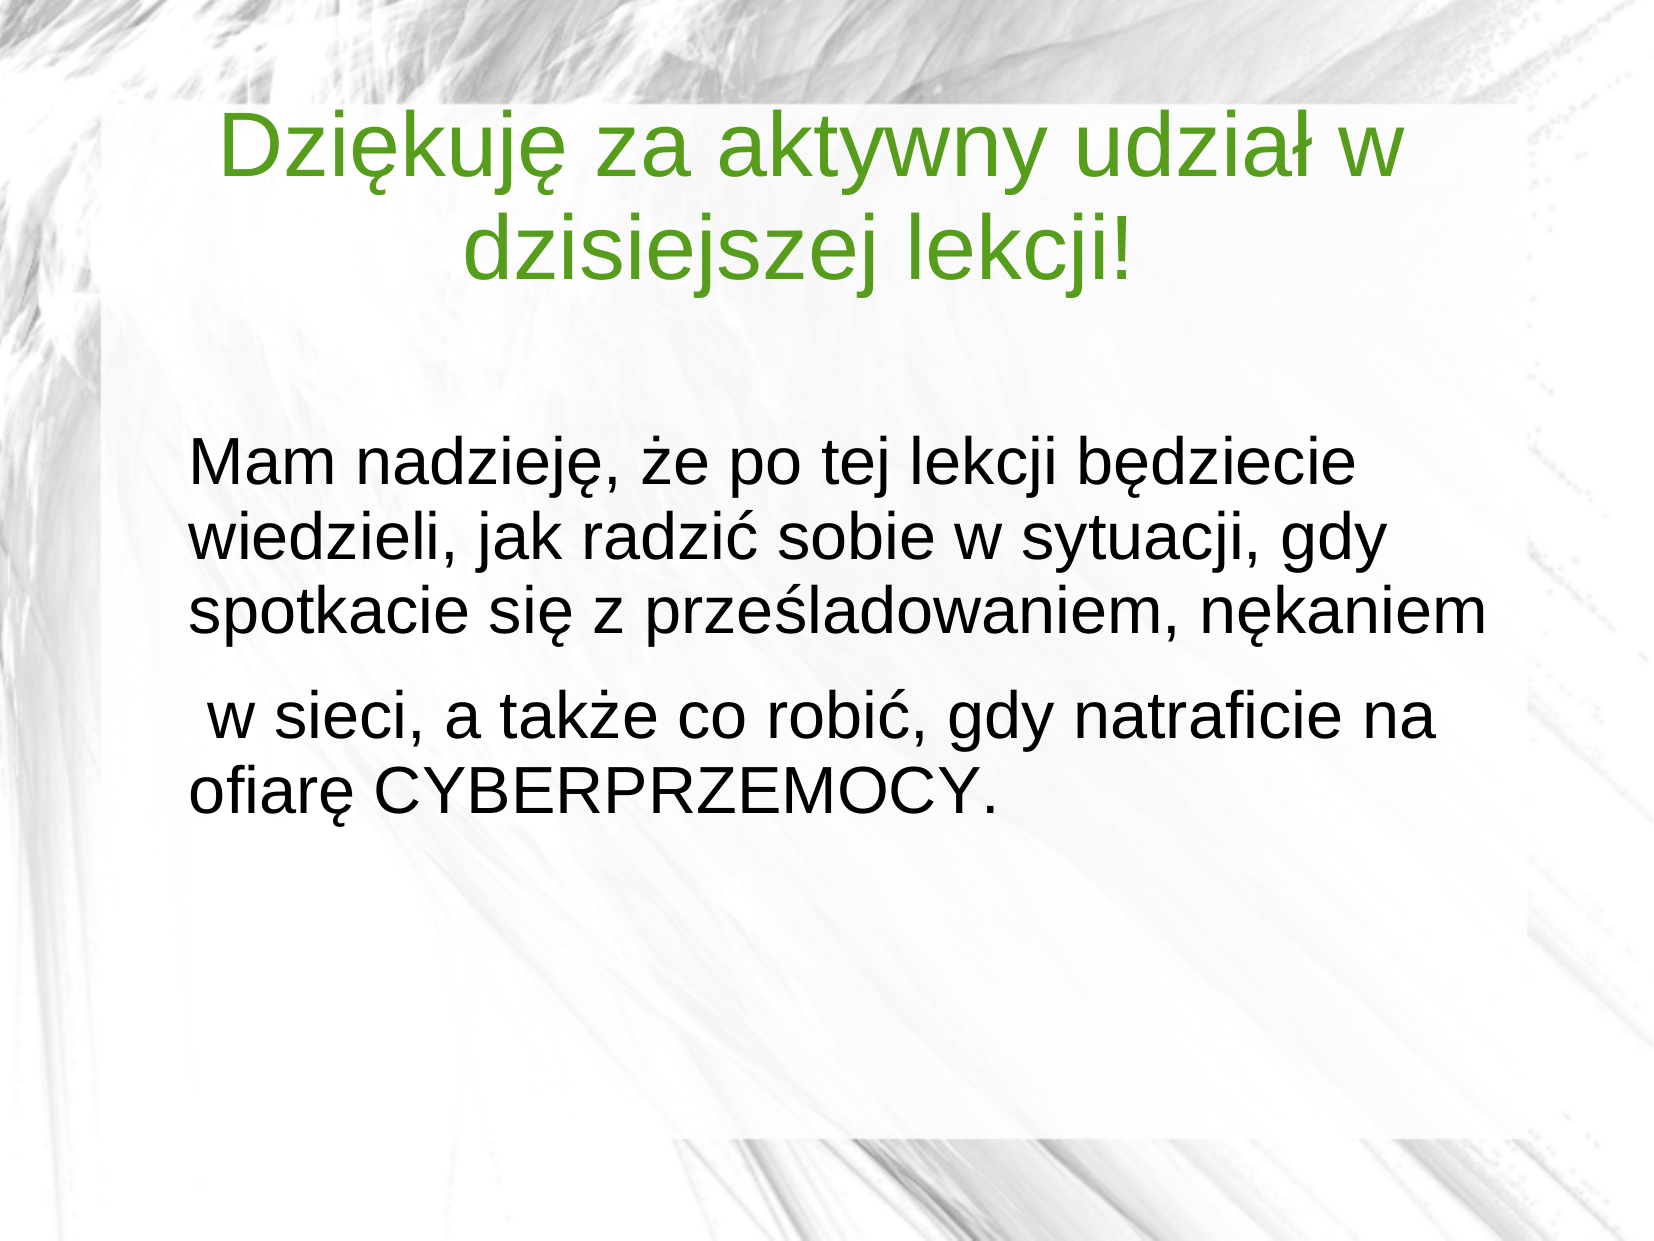

# Dziękuję za aktywny udział w dzisiejszej lekcji!
Mam nadzieję, że po tej lekcji będziecie wiedzieli, jak radzić sobie w sytuacji, gdy spotkacie się z prześladowaniem, nękaniem
 w sieci, a także co robić, gdy natraficie na ofiarę CYBERPRZEMOCY.